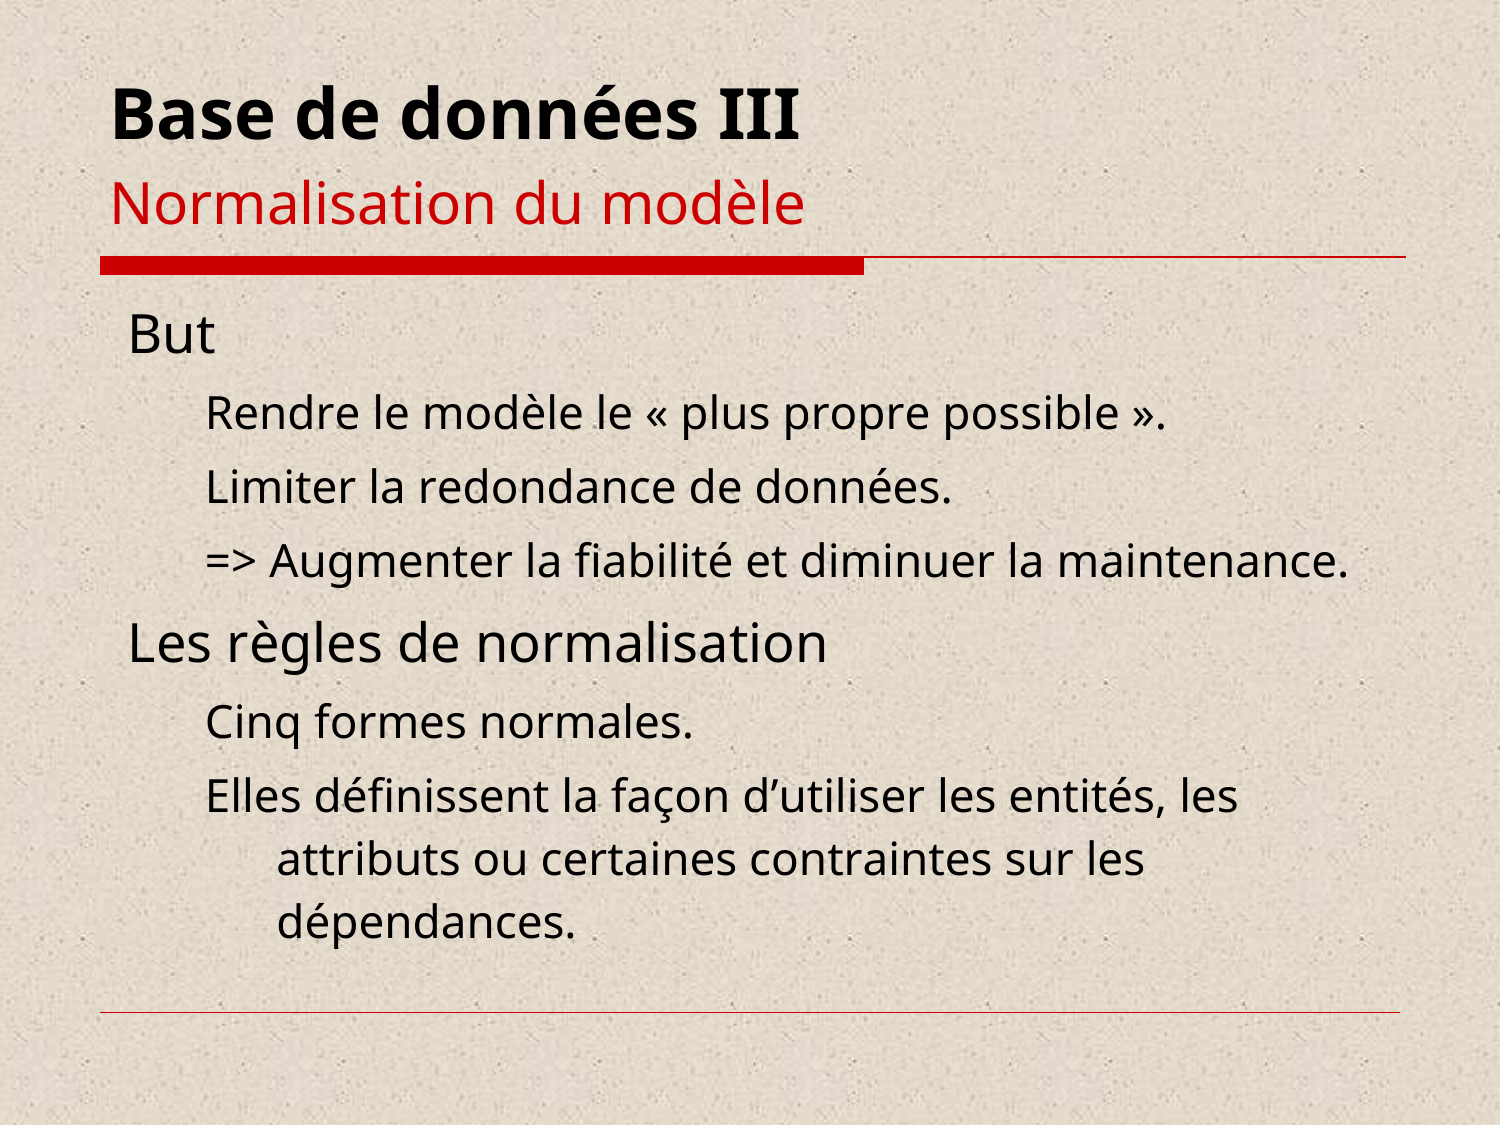

Base de données III
Normalisation du modèle
# But
Rendre le modèle le « plus propre possible ».
Limiter la redondance de données.
=> Augmenter la fiabilité et diminuer la maintenance.
Les règles de normalisation
Cinq formes normales.
Elles définissent la façon d’utiliser les entités, les attributs ou certaines contraintes sur les dépendances.